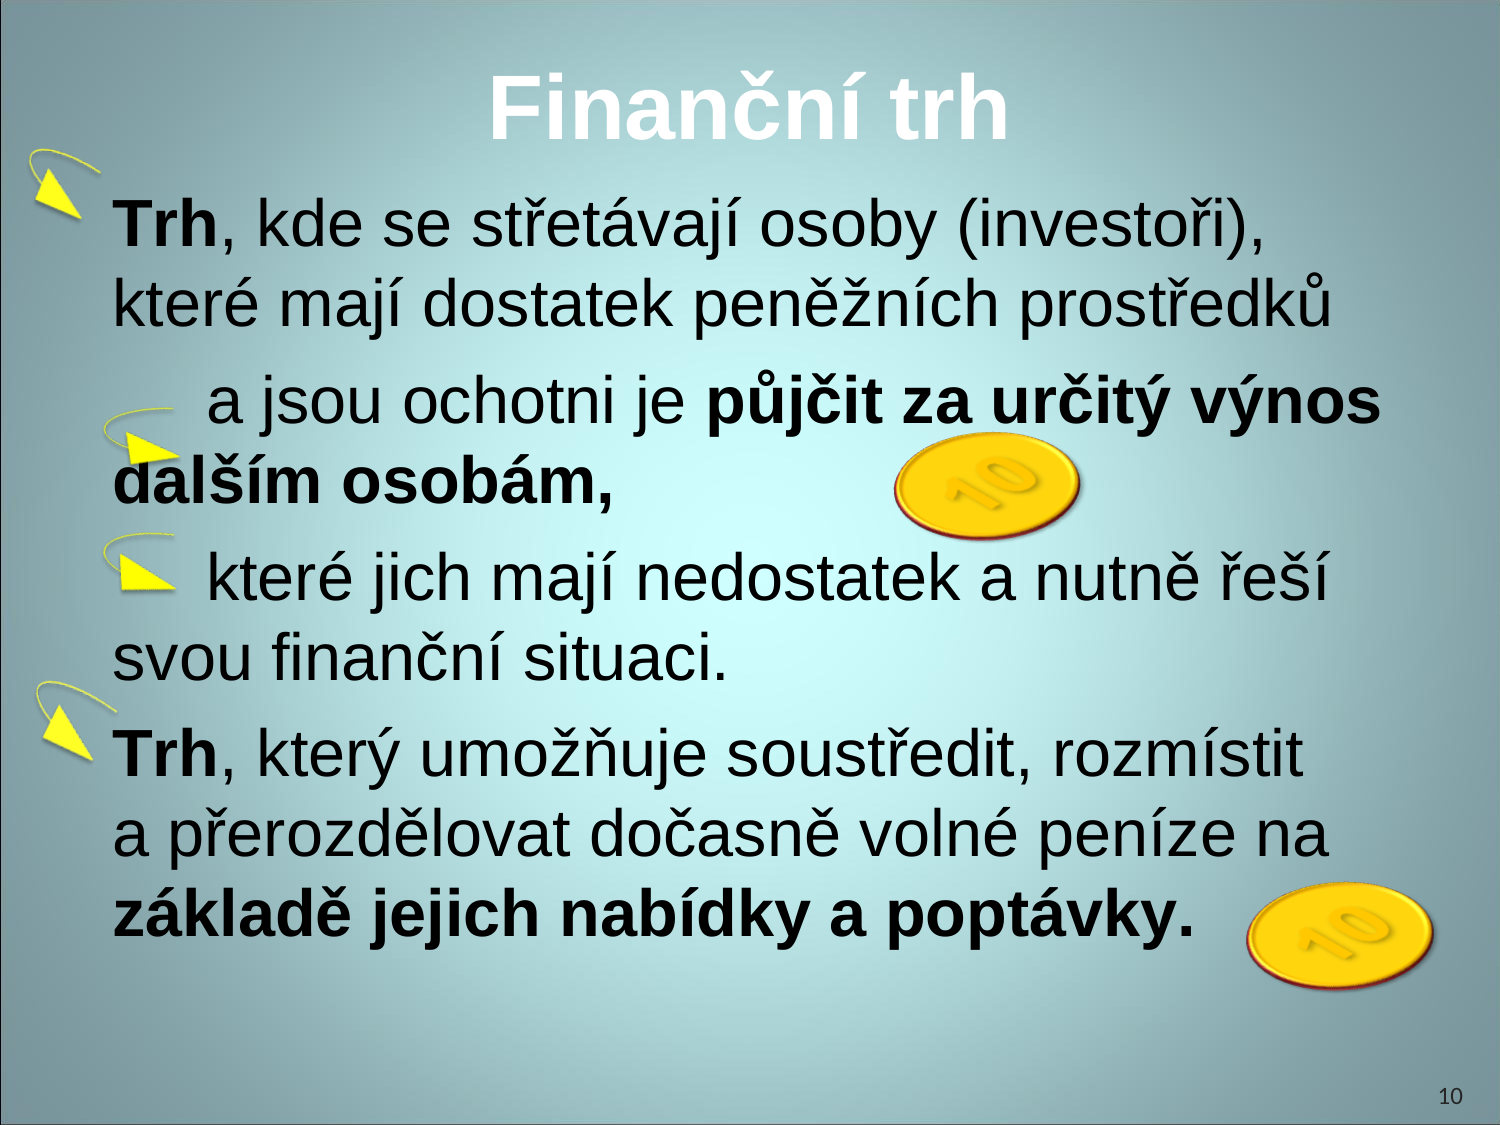

# Finanční trh
	Trh, kde se střetávají osoby (investoři), které mají dostatek peněžních prostředků
		a jsou ochotni je půjčit za určitý výnos 	dalším osobám,
		které jich mají nedostatek a nutně řeší 	svou finanční situaci.
	Trh, který umožňuje soustředit, rozmístit
a přerozdělovat dočasně volné peníze na základě jejich nabídky a poptávky.